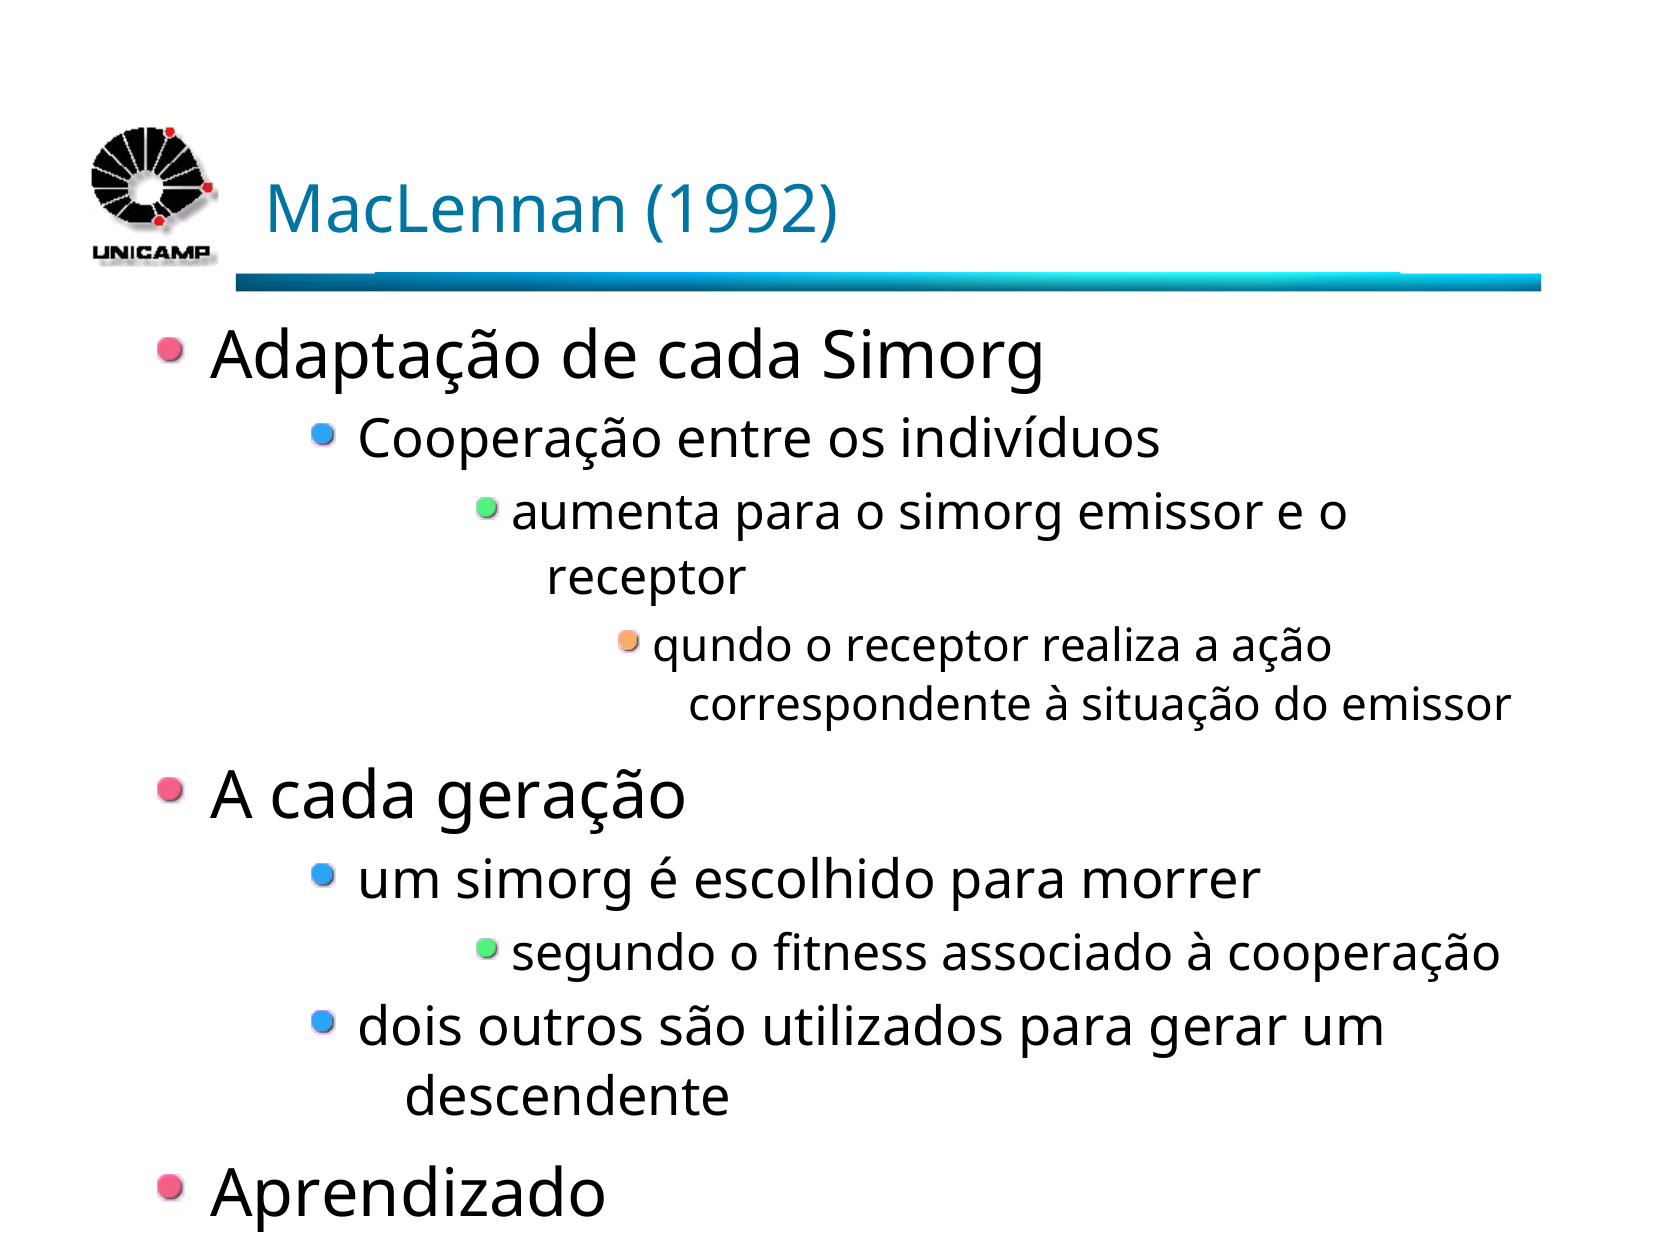

# MacLennan (1992)
Adaptação de cada Simorg
Cooperação entre os indivíduos
aumenta para o simorg emissor e o receptor
qundo o receptor realiza a ação correspondente à situação do emissor
A cada geração
um simorg é escolhido para morrer
segundo o fitness associado à cooperação
dois outros são utilizados para gerar um descendente
Aprendizado
mudança na tabela de transições